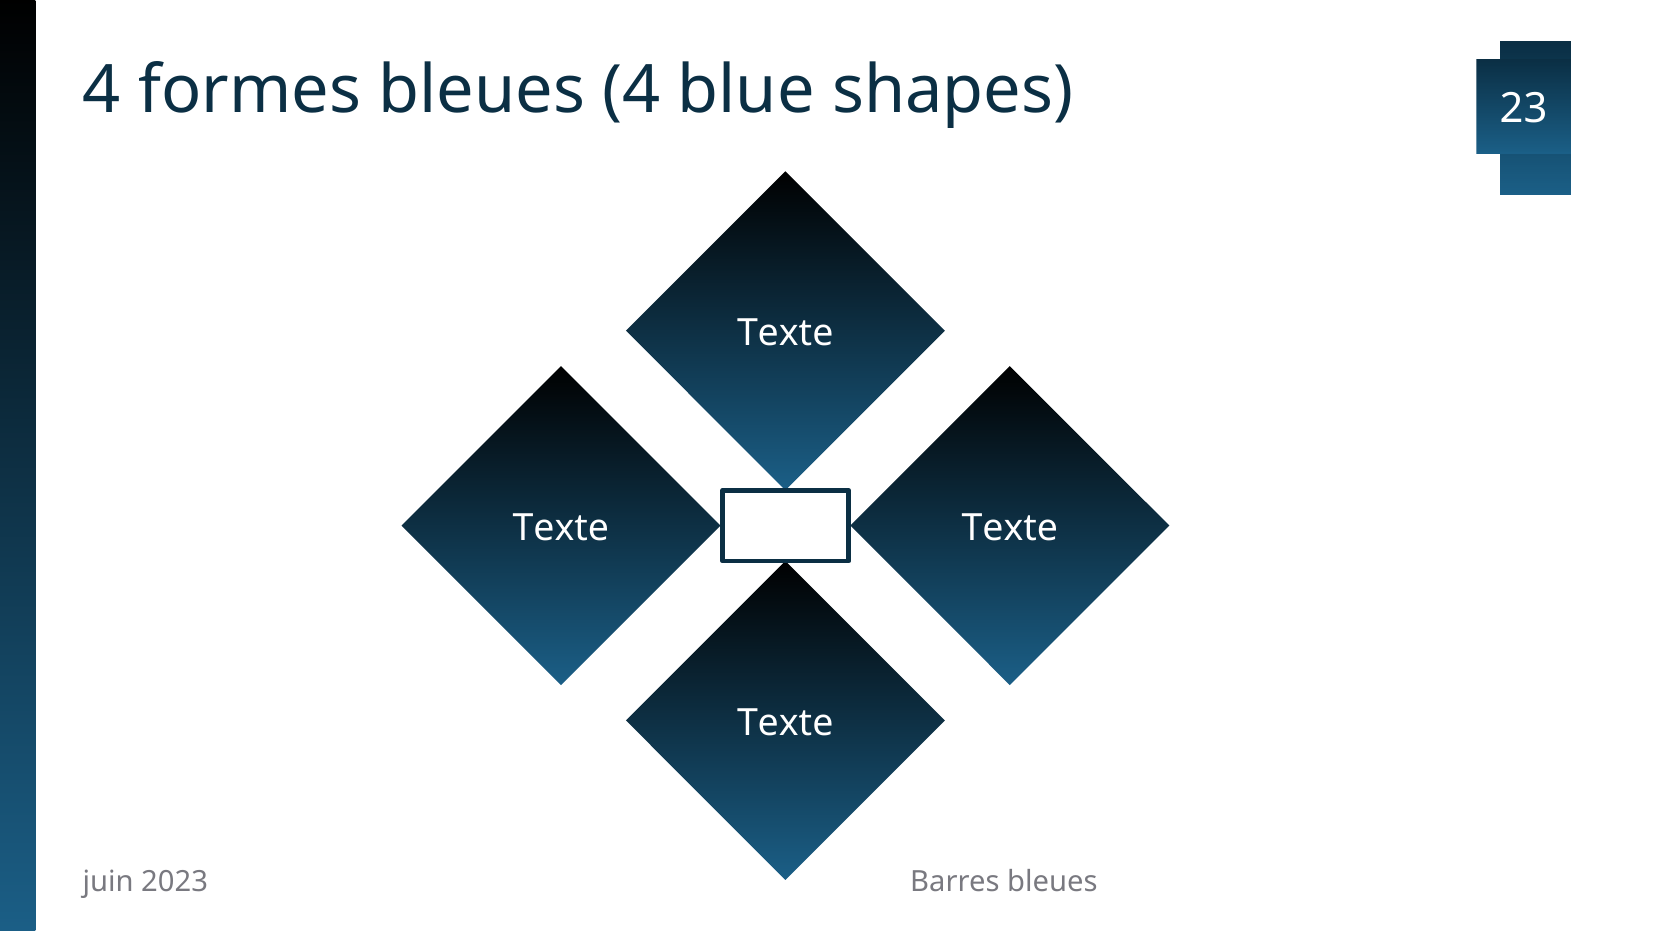

# 4 formes bleues (4 blue shapes)
Texte
Texte
Texte
Texte
juin 2023
Barres bleues